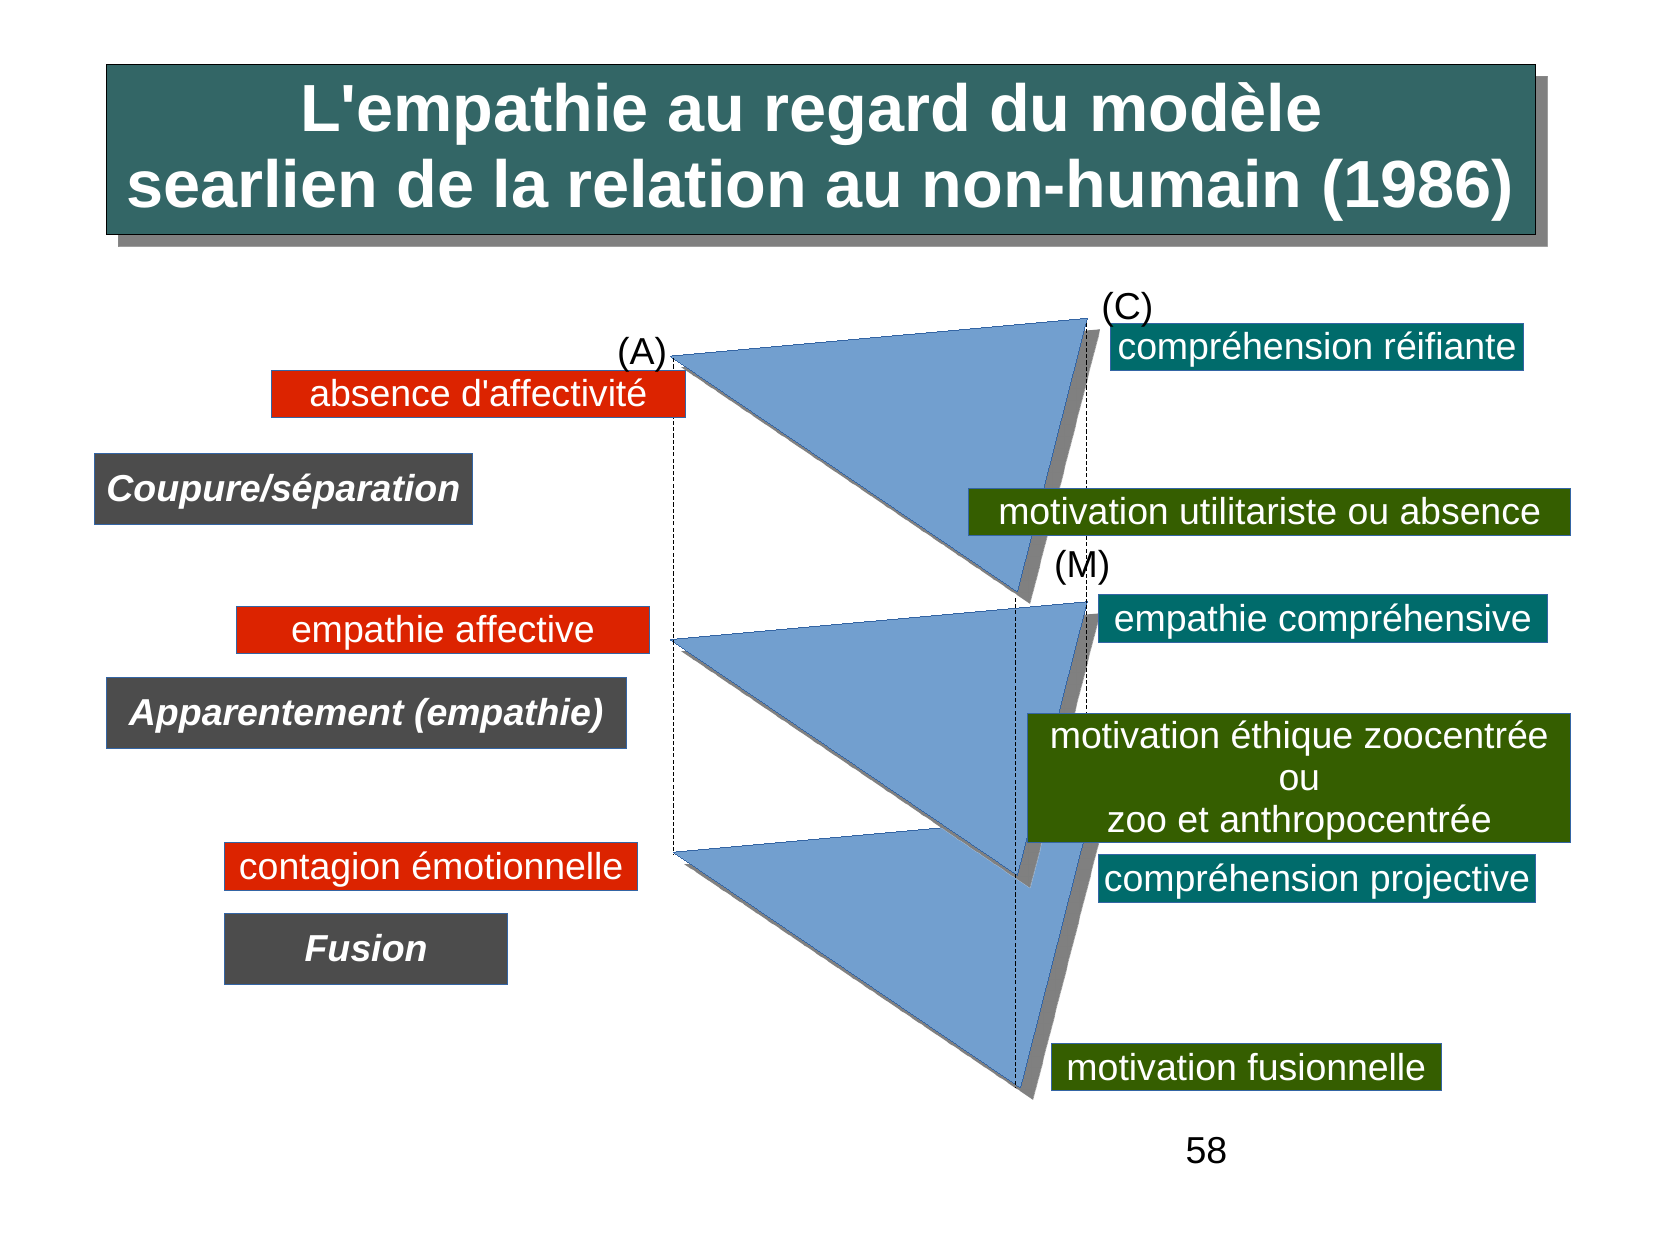

#
Cliquez pour ajouter un titre
L'empathie au regard du modèle
searlien de la relation au non-humain (1986)
(C)
(A)
compréhension réifiante
absence d'affectivité
Coupure/séparation
motivation utilitariste ou absence
(M)
empathie compréhensive
empathie affective
Apparentement (empathie)
motivation éthique zoocentrée
 ou
zoo et anthropocentrée
contagion émotionnelle
compréhension projective
Fusion
motivation fusionnelle
58